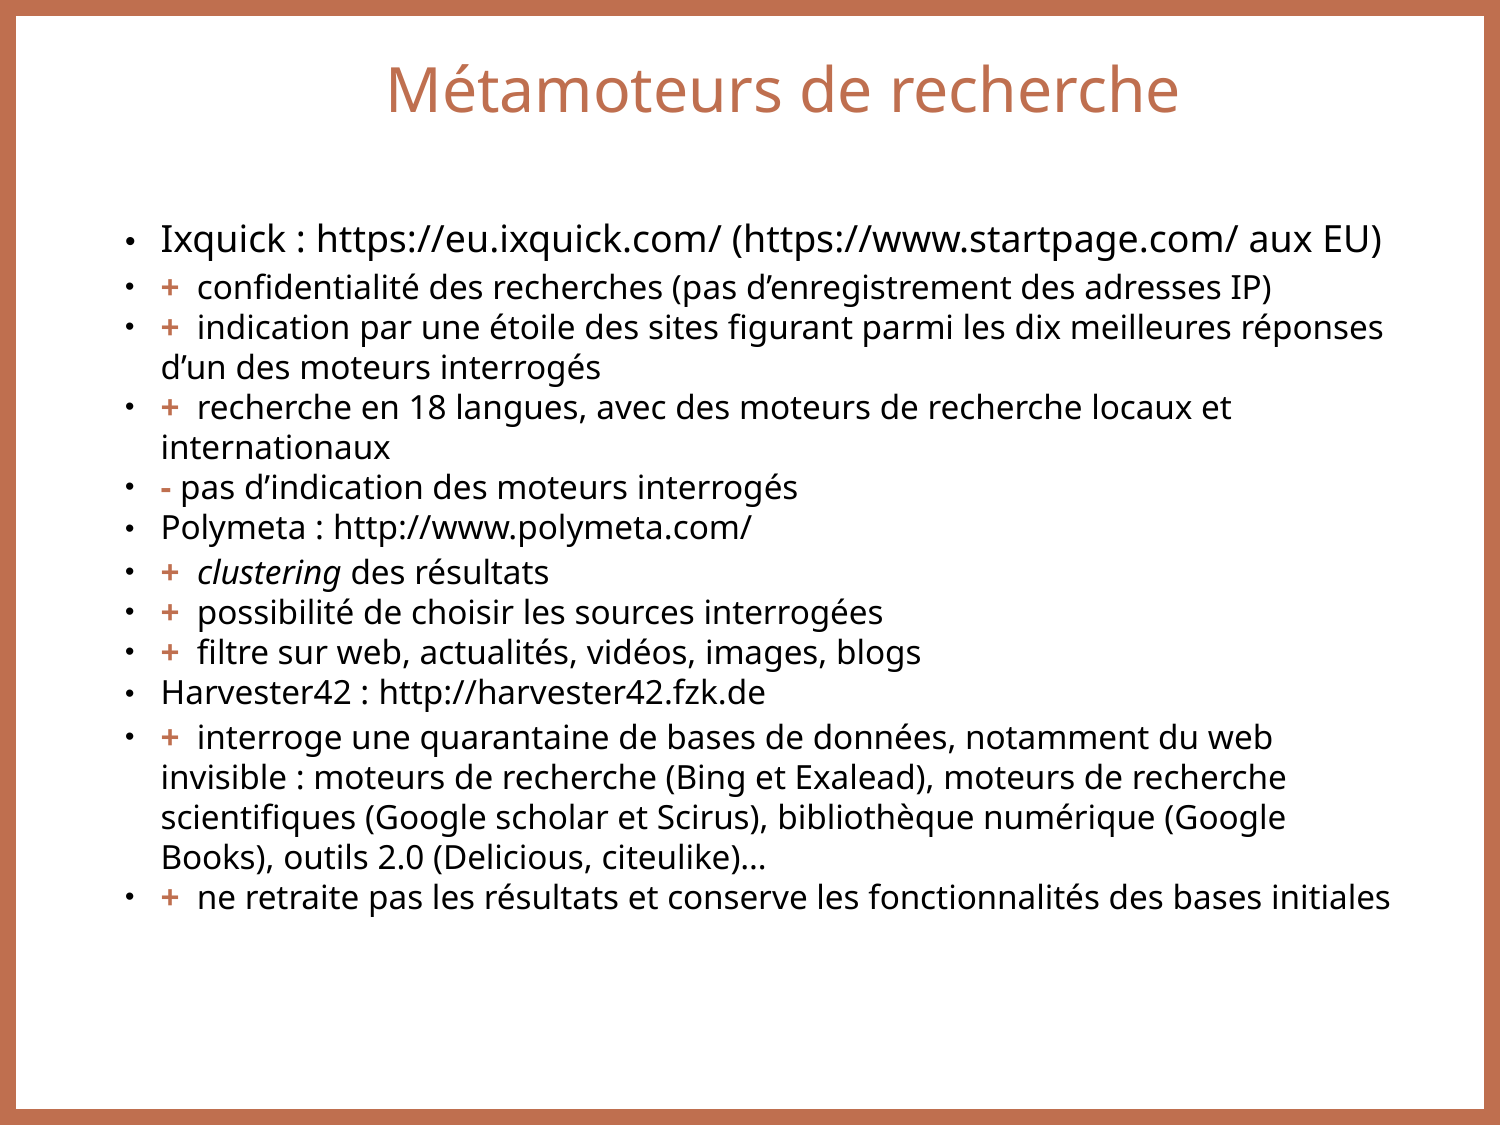

Métamoteurs de recherche
Ixquick : https://eu.ixquick.com/ (https://www.startpage.com/ aux EU)
+ confidentialité des recherches (pas d’enregistrement des adresses IP)
+ indication par une étoile des sites figurant parmi les dix meilleures réponses d’un des moteurs interrogés
+ recherche en 18 langues, avec des moteurs de recherche locaux et internationaux
- pas d’indication des moteurs interrogés
Polymeta : http://www.polymeta.com/
+ clustering des résultats
+ possibilité de choisir les sources interrogées
+ filtre sur web, actualités, vidéos, images, blogs
Harvester42 : http://harvester42.fzk.de
+ interroge une quarantaine de bases de données, notamment du web invisible : moteurs de recherche (Bing et Exalead), moteurs de recherche scientifiques (Google scholar et Scirus), bibliothèque numérique (Google Books), outils 2.0 (Delicious, citeulike)…
+ ne retraite pas les résultats et conserve les fonctionnalités des bases initiales